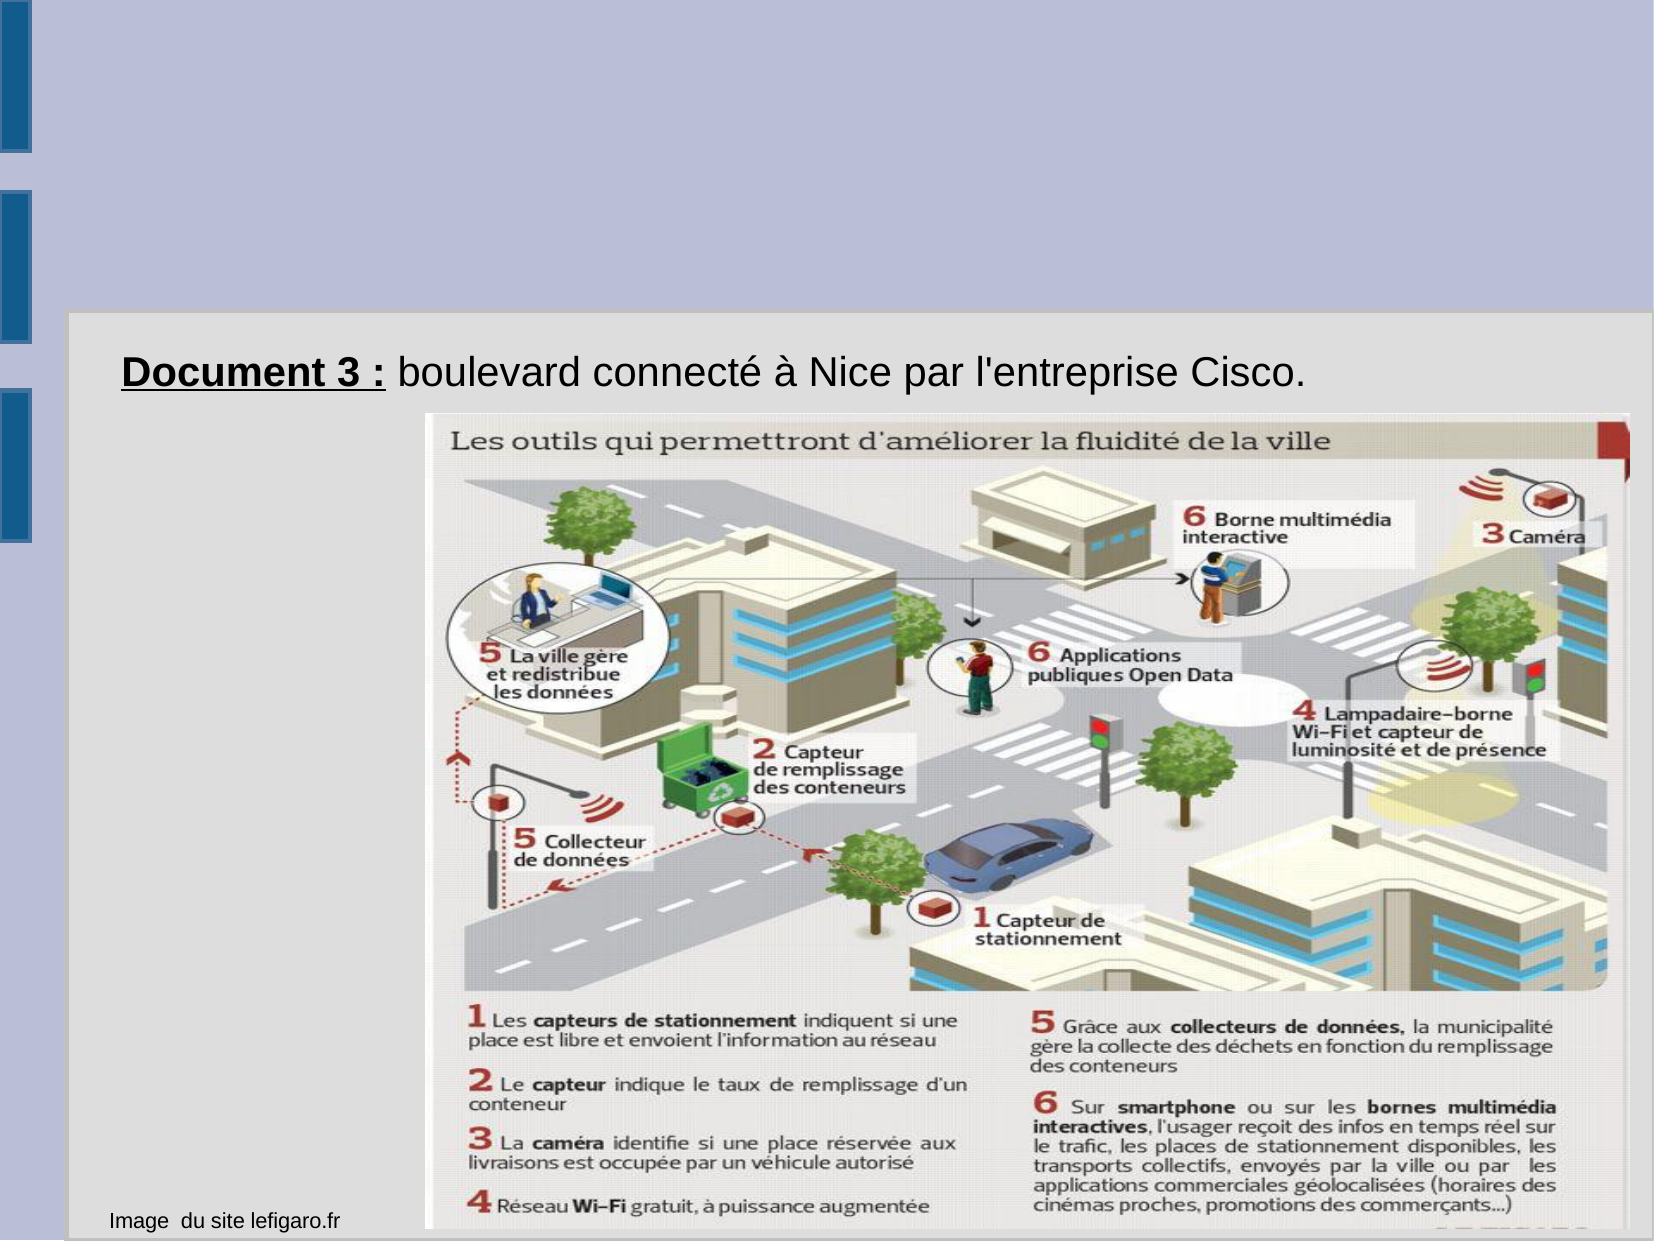

#
Document 3 : boulevard connecté à Nice par l'entreprise Cisco.
Image du site lefigaro.fr